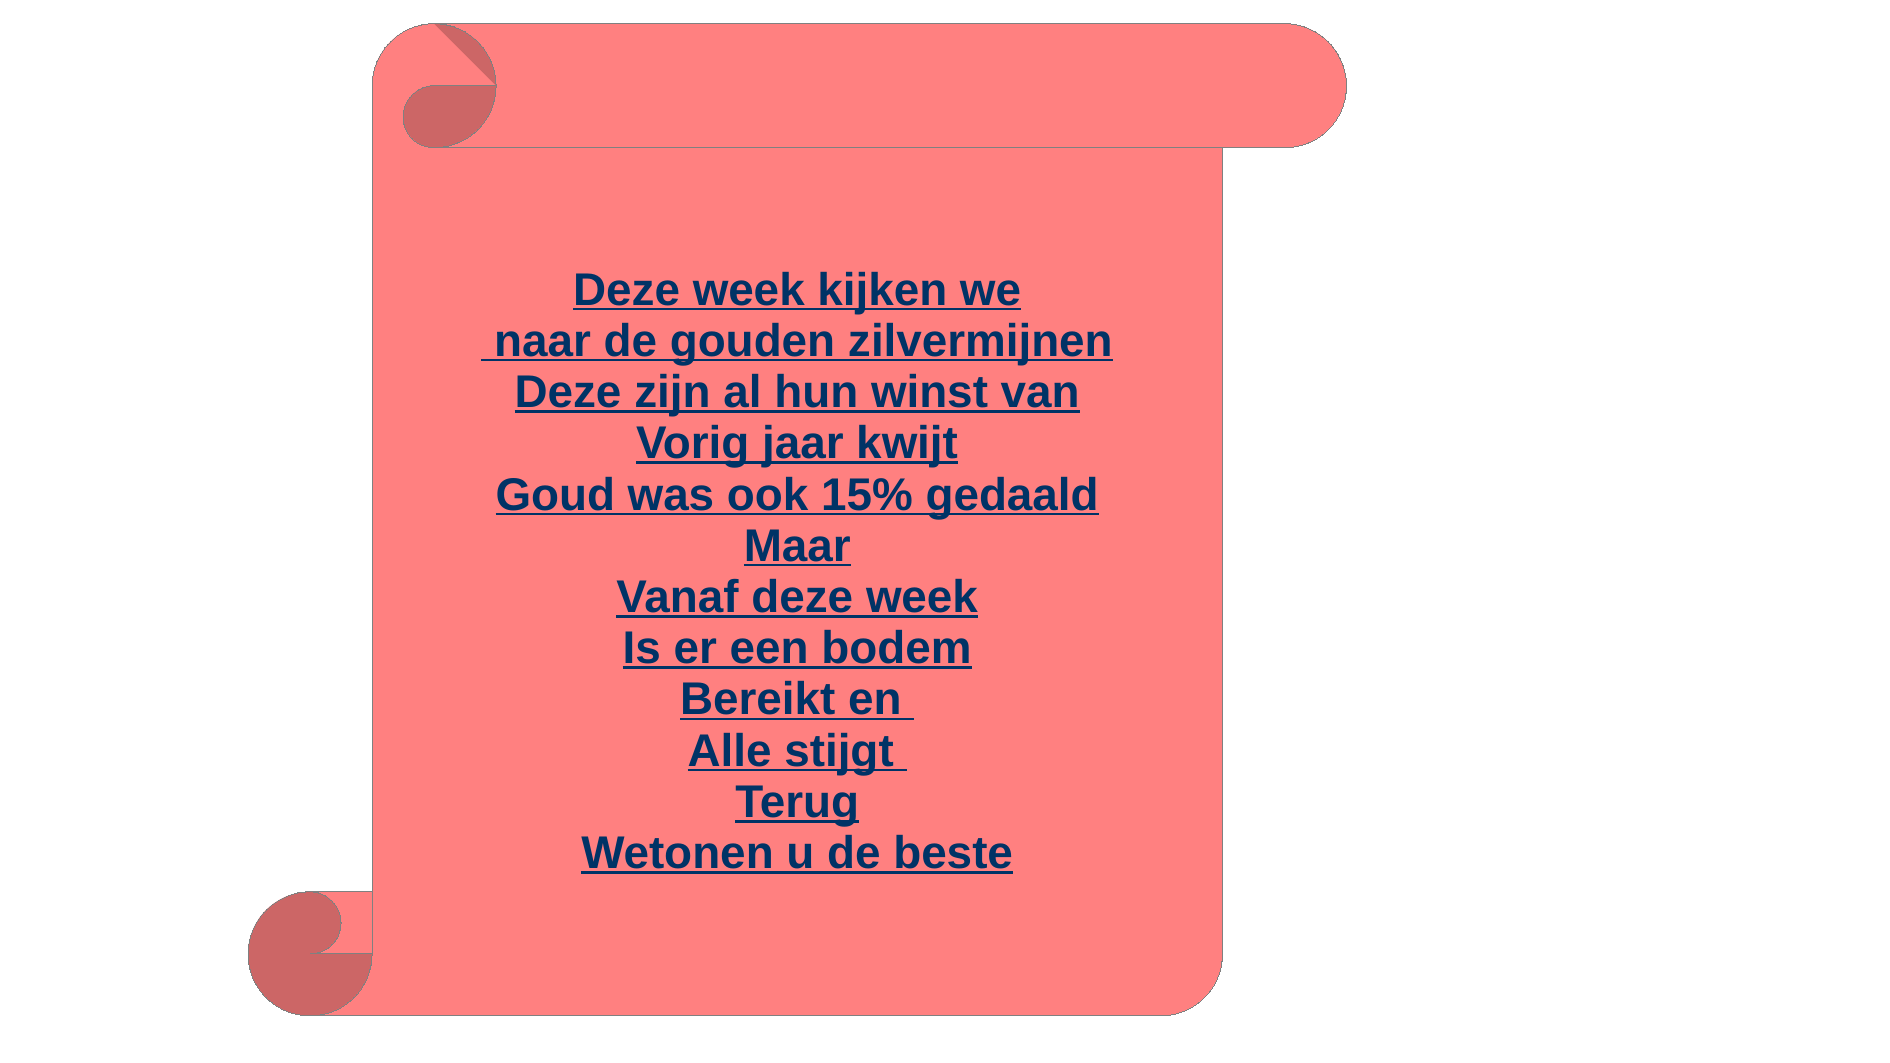

Deze week kijken we
 naar de gouden zilvermijnen
Deze zijn al hun winst van
Vorig jaar kwijt
Goud was ook 15% gedaald
Maar
Vanaf deze week
Is er een bodem
Bereikt en
Alle stijgt
Terug
Wetonen u de beste